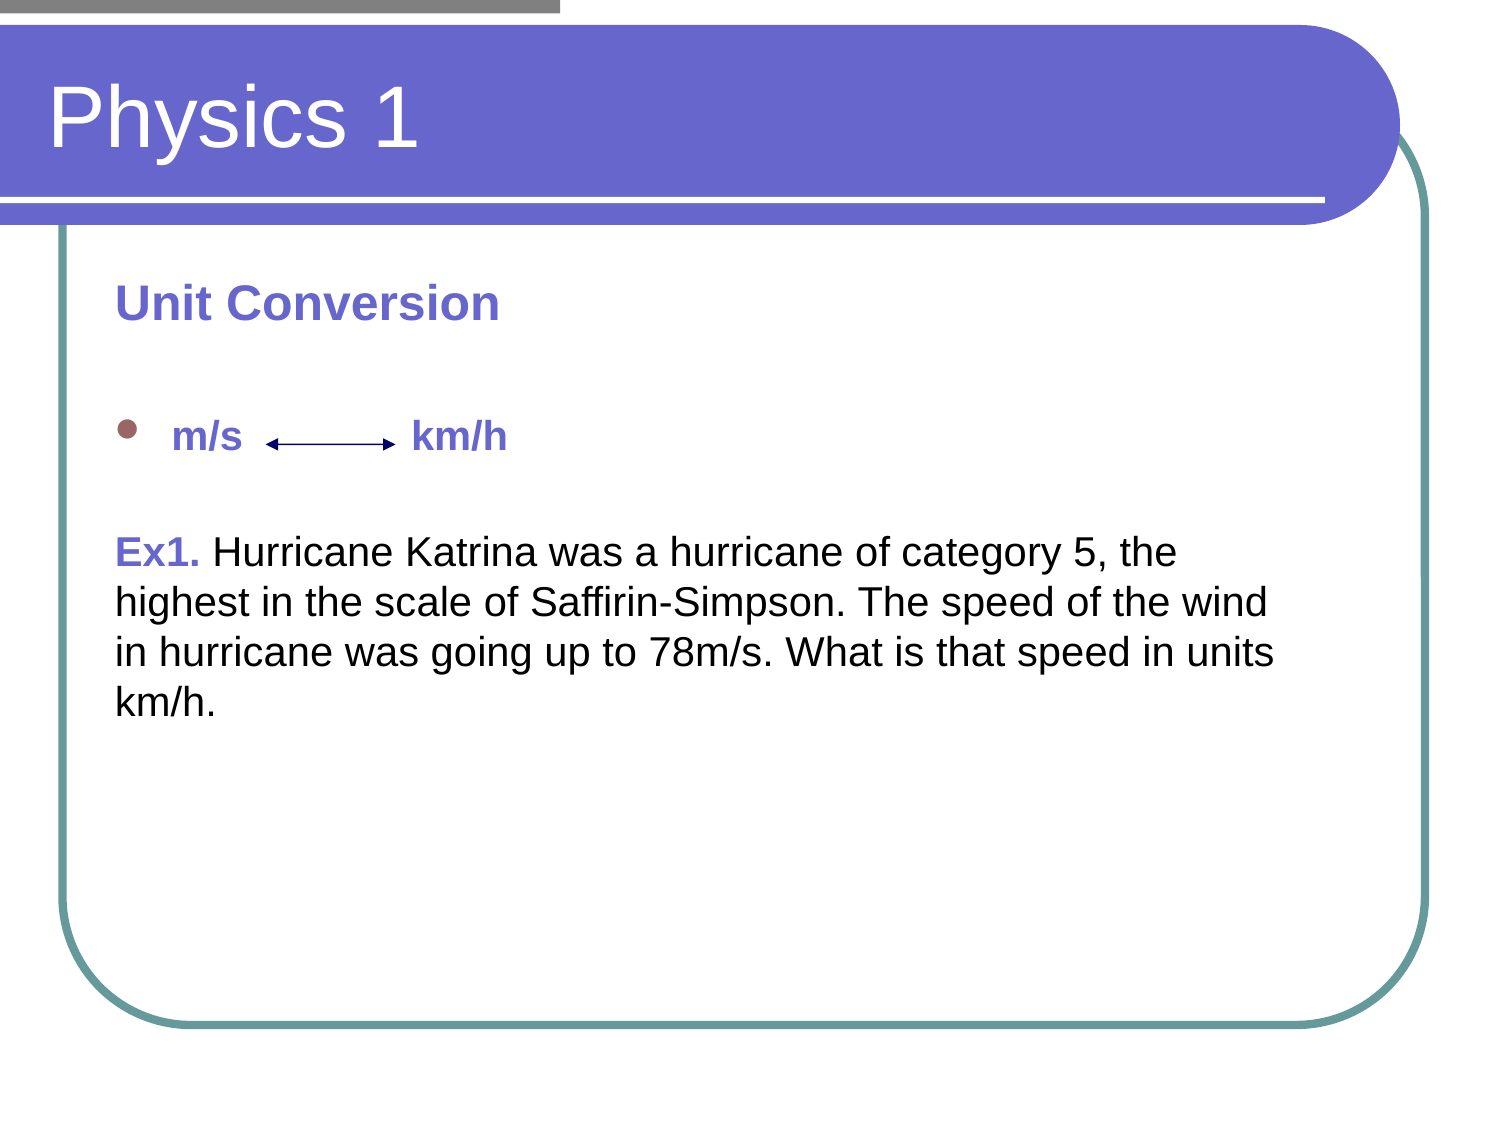

# Physics 1
Unit Conversion
m/s 	 km/h
Ex1. Hurricane Katrina was a hurricane of category 5, the highest in the scale of Saffirin-Simpson. The speed of the wind in hurricane was going up to 78m/s. What is that speed in units km/h.